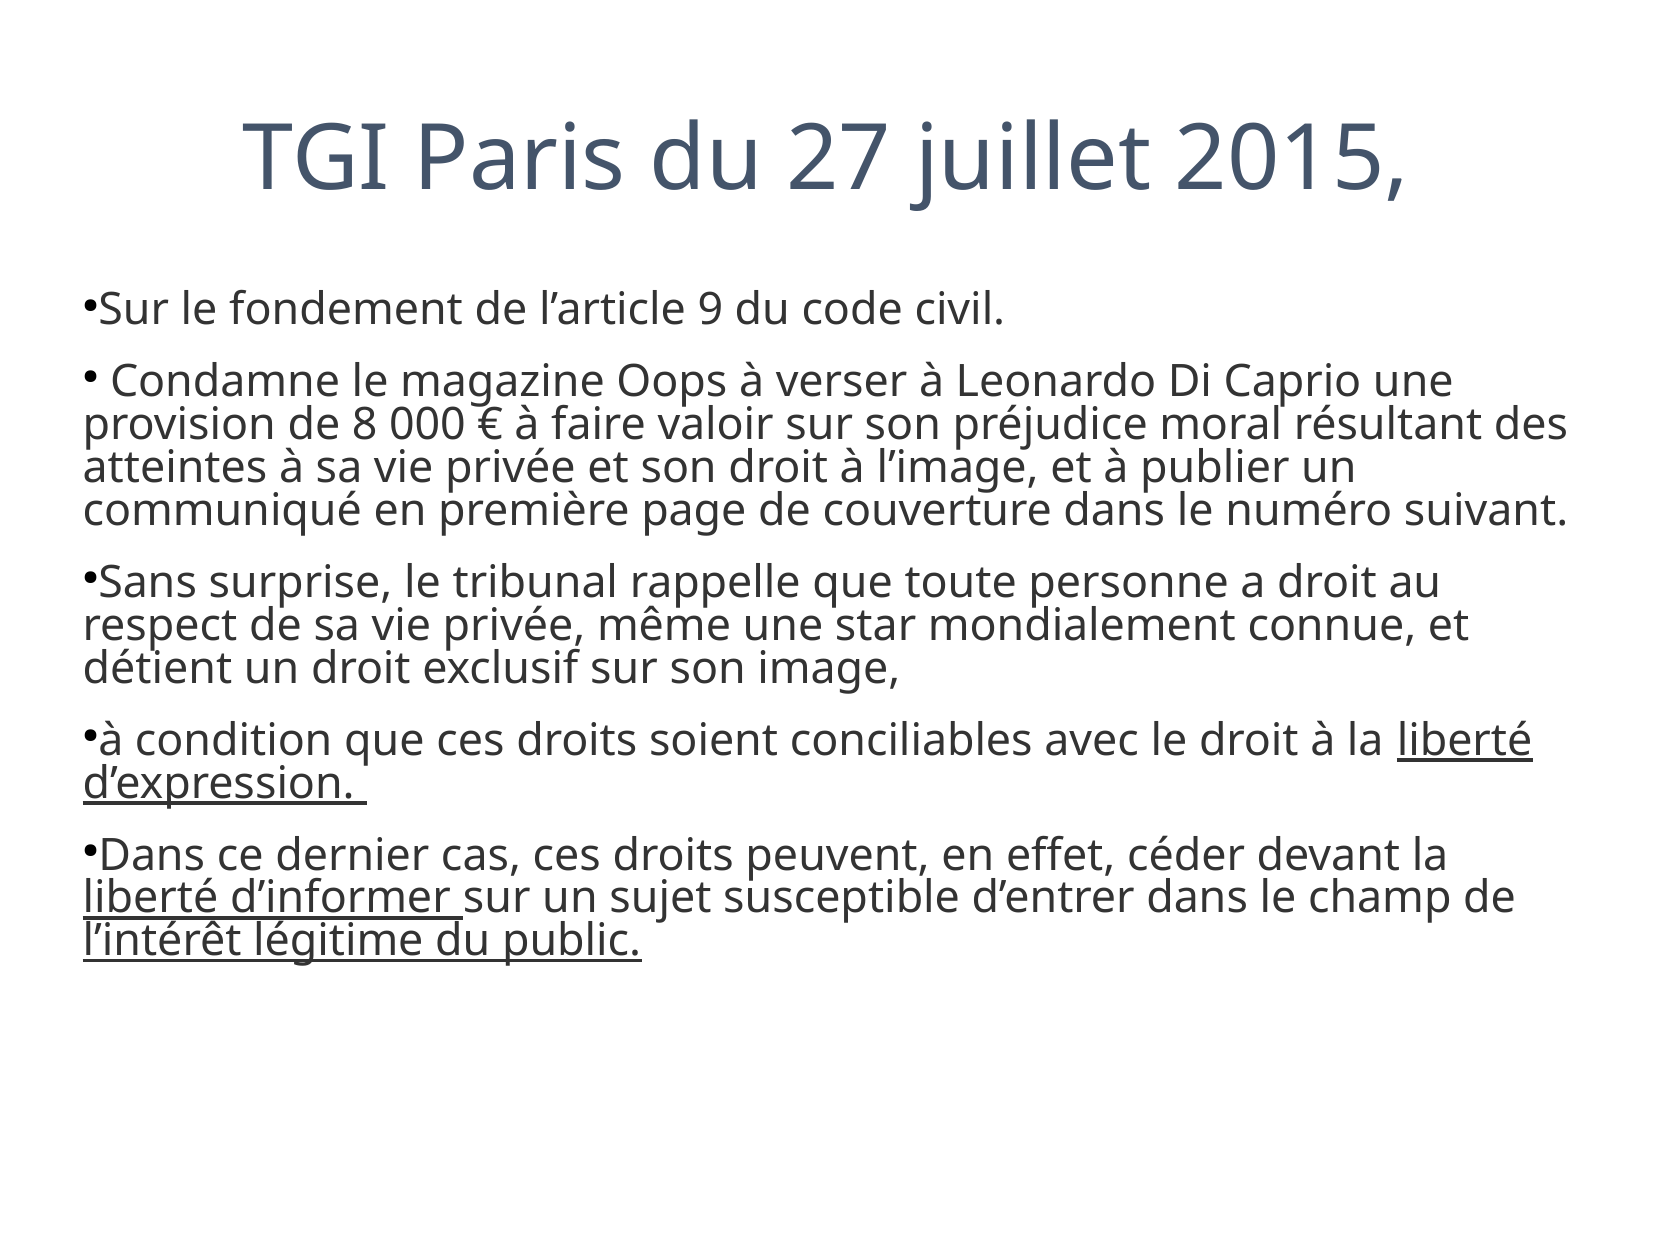

# TGI Paris du 27 juillet 2015,
Sur le fondement de l’article 9 du code civil.
 Condamne le magazine Oops à verser à Leonardo Di Caprio une provision de 8 000 € à faire valoir sur son préjudice moral résultant des atteintes à sa vie privée et son droit à l’image, et à publier un communiqué en première page de couverture dans le numéro suivant.
Sans surprise, le tribunal rappelle que toute personne a droit au respect de sa vie privée, même une star mondialement connue, et détient un droit exclusif sur son image,
à condition que ces droits soient conciliables avec le droit à la liberté d’expression.
Dans ce dernier cas, ces droits peuvent, en effet, céder devant la liberté d’informer sur un sujet susceptible d’entrer dans le champ de l’intérêt légitime du public.